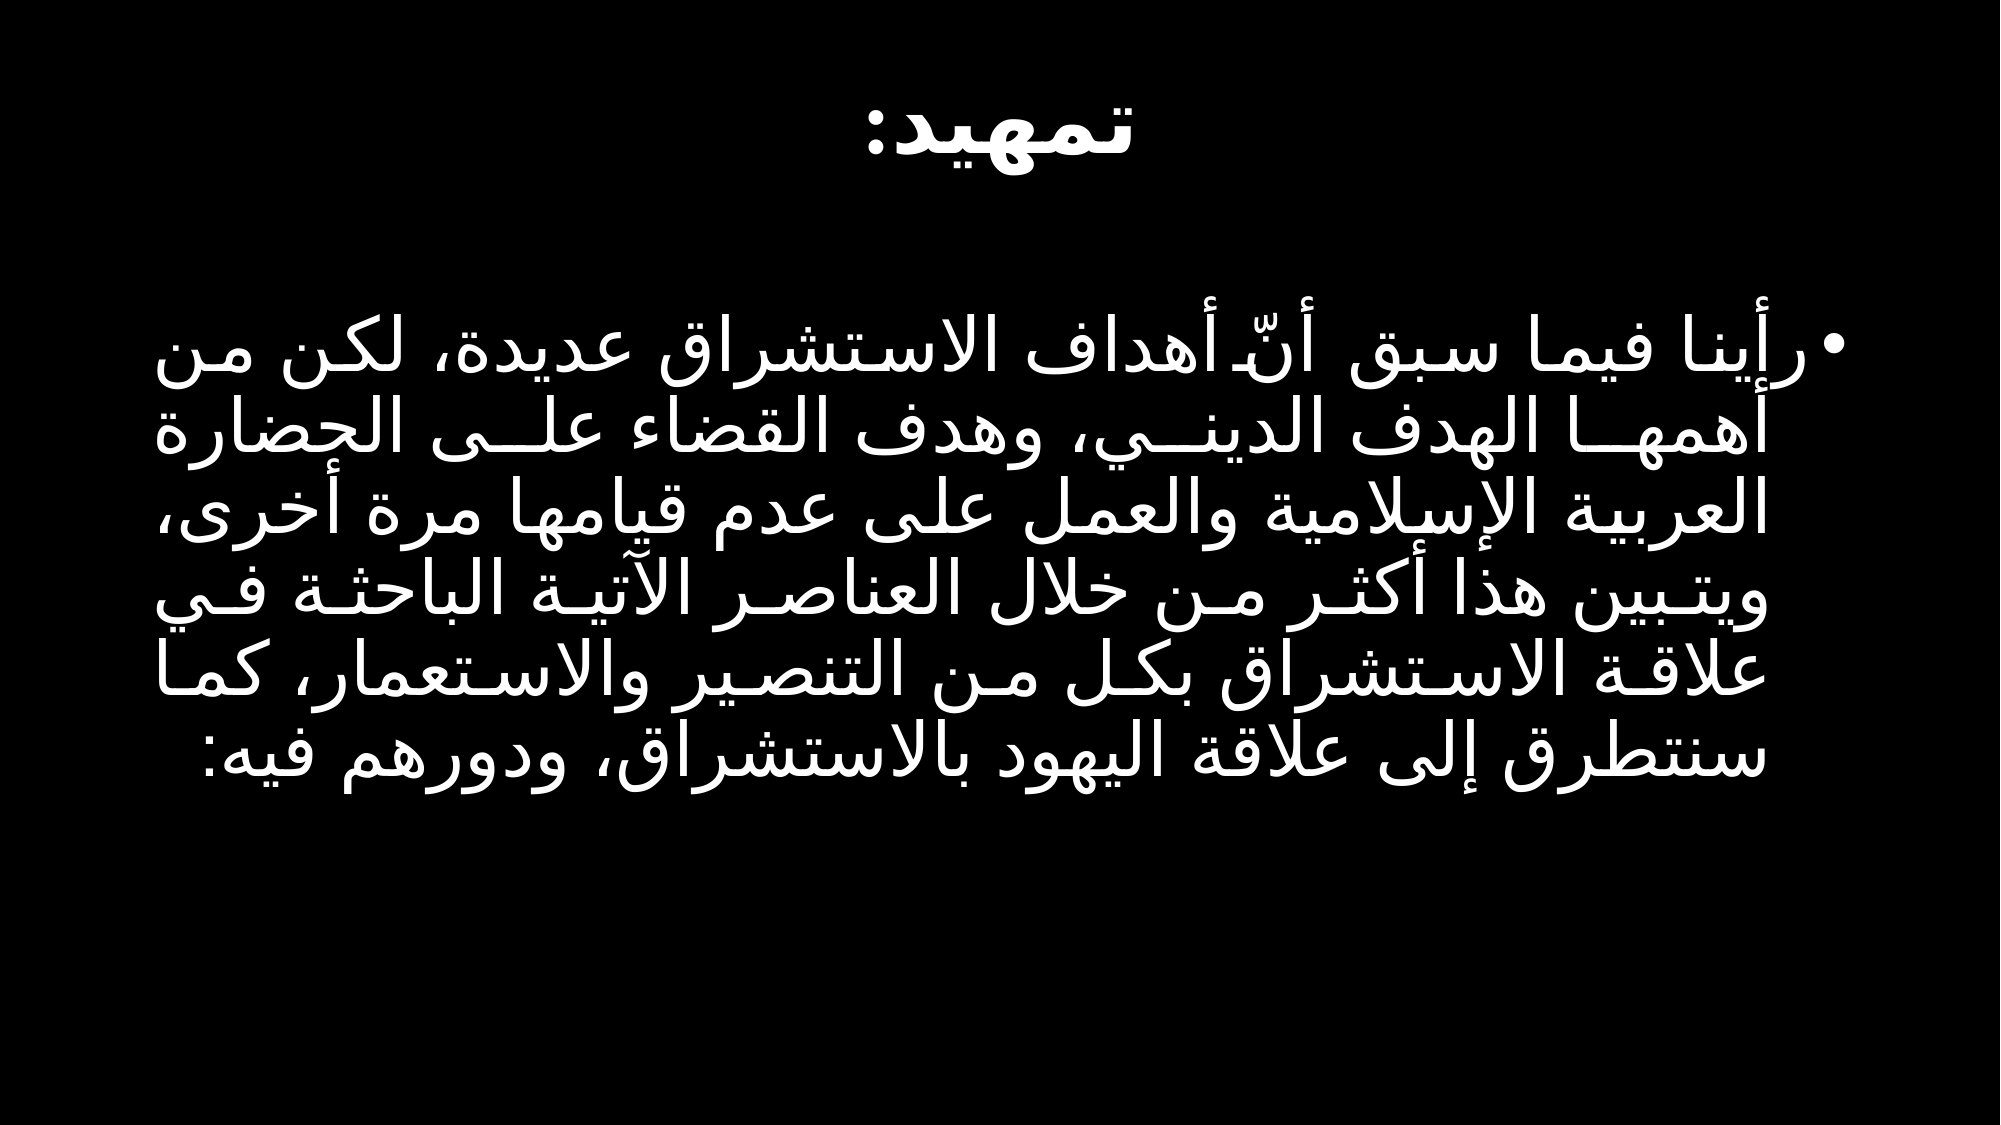

# تمهيد:
رأينا فيما سبق أنّ أهداف الاستشراق عديدة، لكن من أهمها الهدف الديني، وهدف القضاء على الحضارة العربية الإسلامية والعمل على عدم قيامها مرة أخرى، ويتبين هذا أكثر من خلال العناصر الآتية الباحثة في علاقة الاستشراق بكل من التنصير والاستعمار، كما سنتطرق إلى علاقة اليهود بالاستشراق، ودورهم فيه: